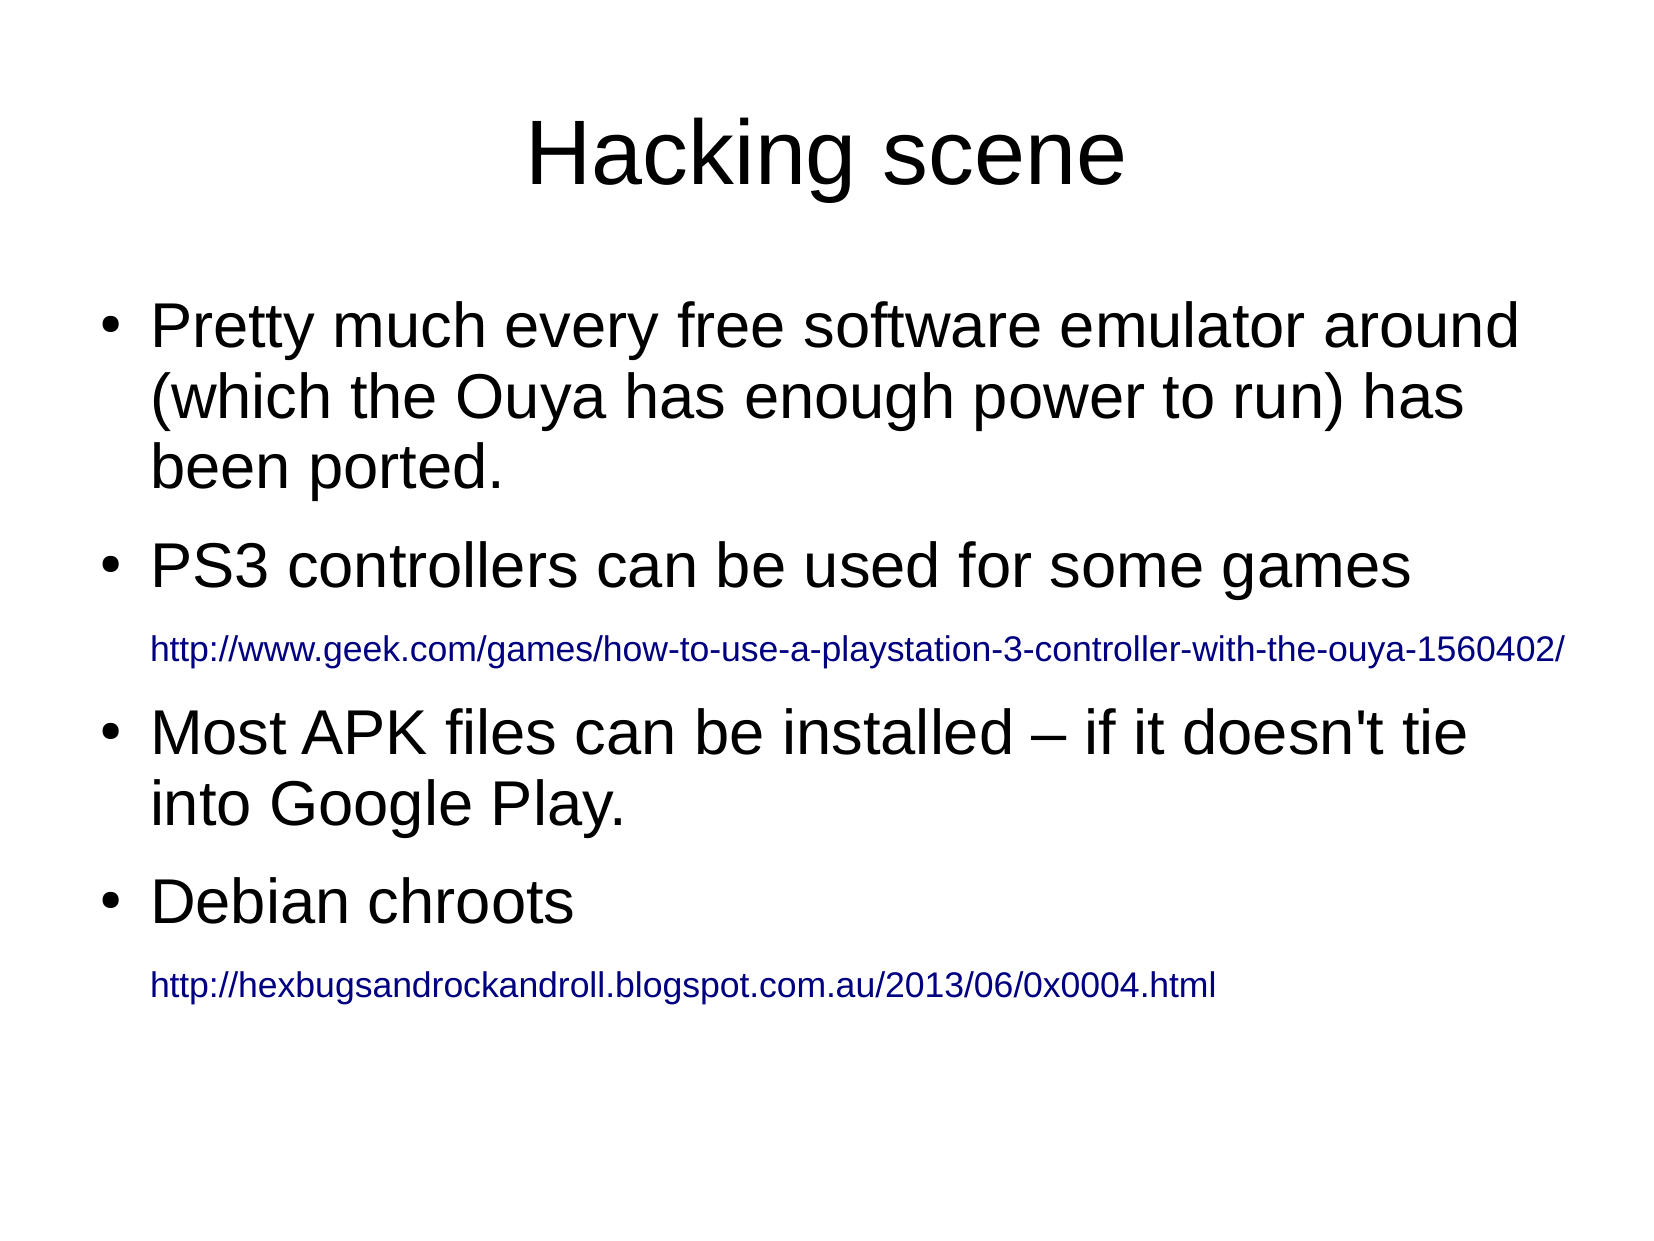

# Hacking scene
Pretty much every free software emulator around (which the Ouya has enough power to run) has been ported.
PS3 controllers can be used for some games
http://www.geek.com/games/how-to-use-a-playstation-3-controller-with-the-ouya-1560402/
Most APK files can be installed – if it doesn't tie into Google Play.
Debian chroots
http://hexbugsandrockandroll.blogspot.com.au/2013/06/0x0004.html